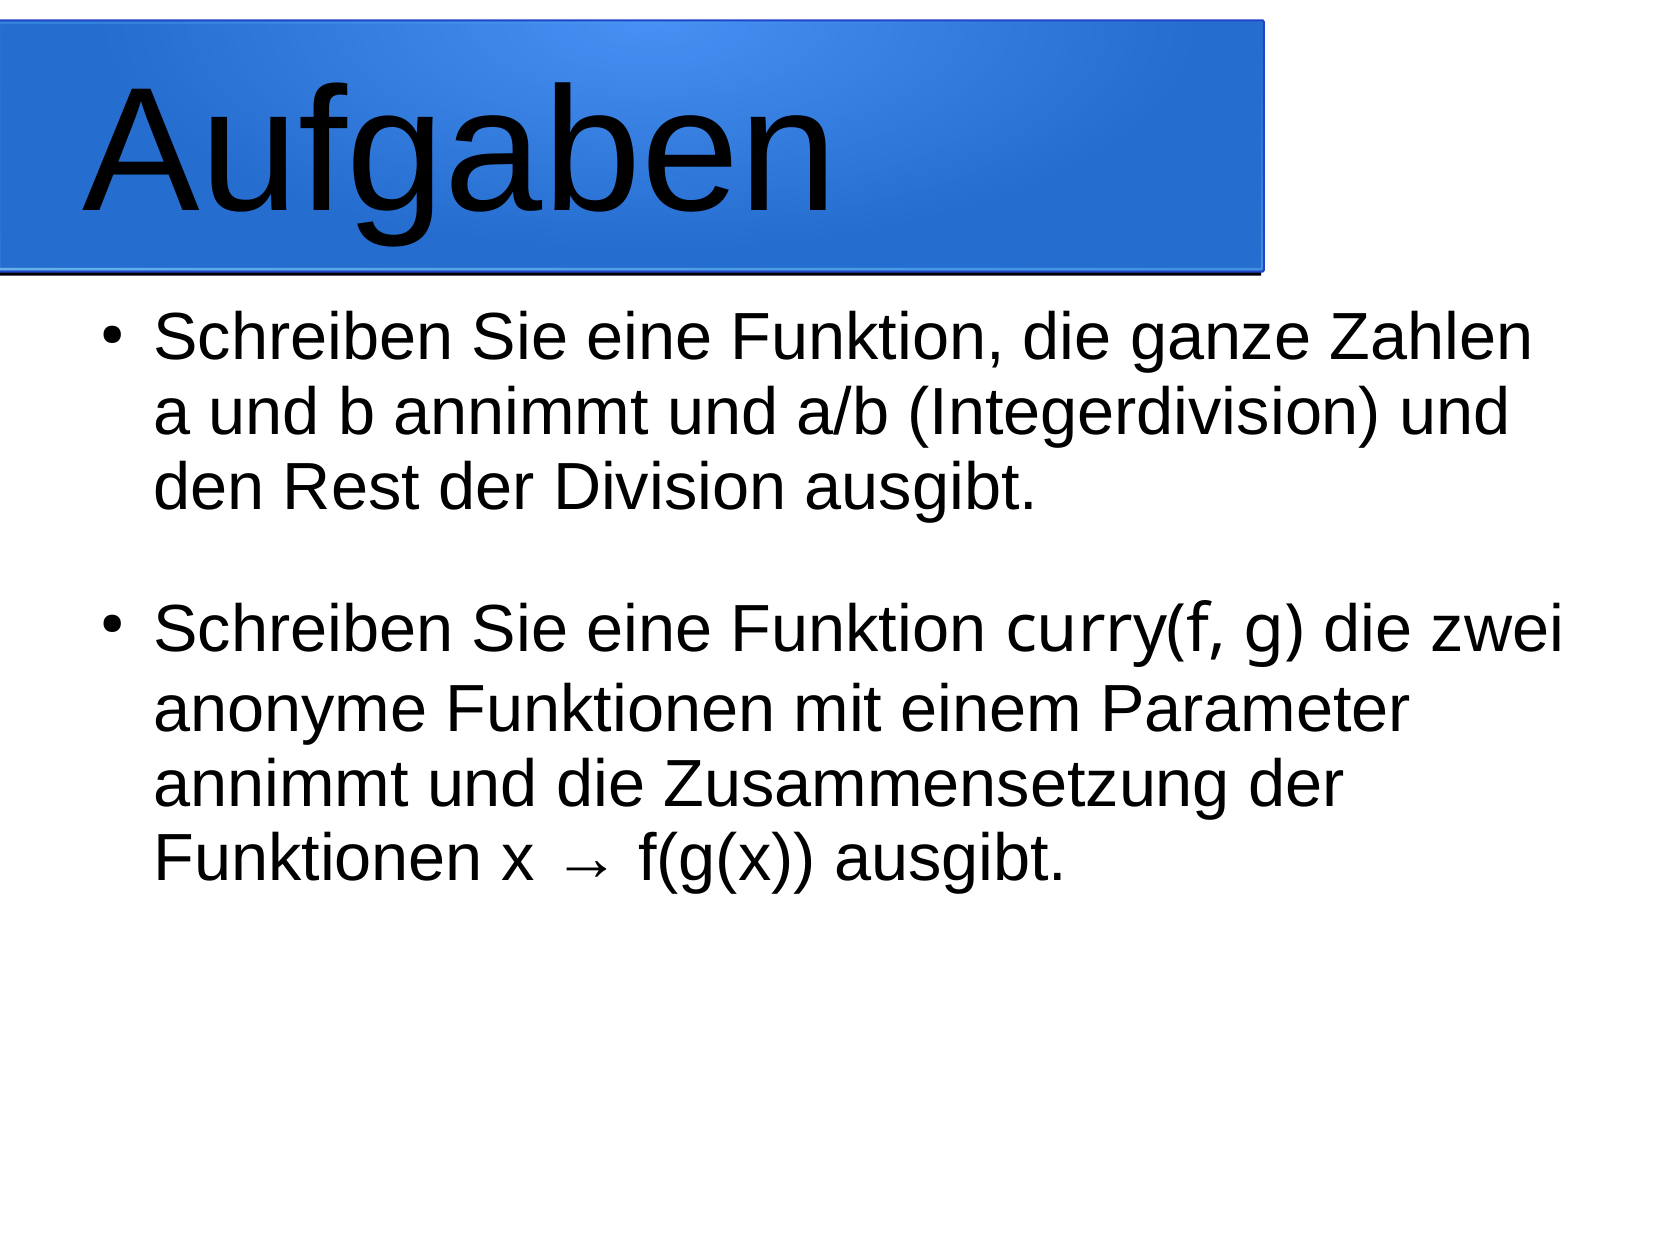

# Aufgaben
Schreiben Sie eine Funktion, die ganze Zahlen a und b annimmt und a/b (Integerdivision) und den Rest der Division ausgibt.
Schreiben Sie eine Funktion curry(f, g) die zwei anonyme Funktionen mit einem Parameter annimmt und die Zusammensetzung der Funktionen x → f(g(x)) ausgibt.